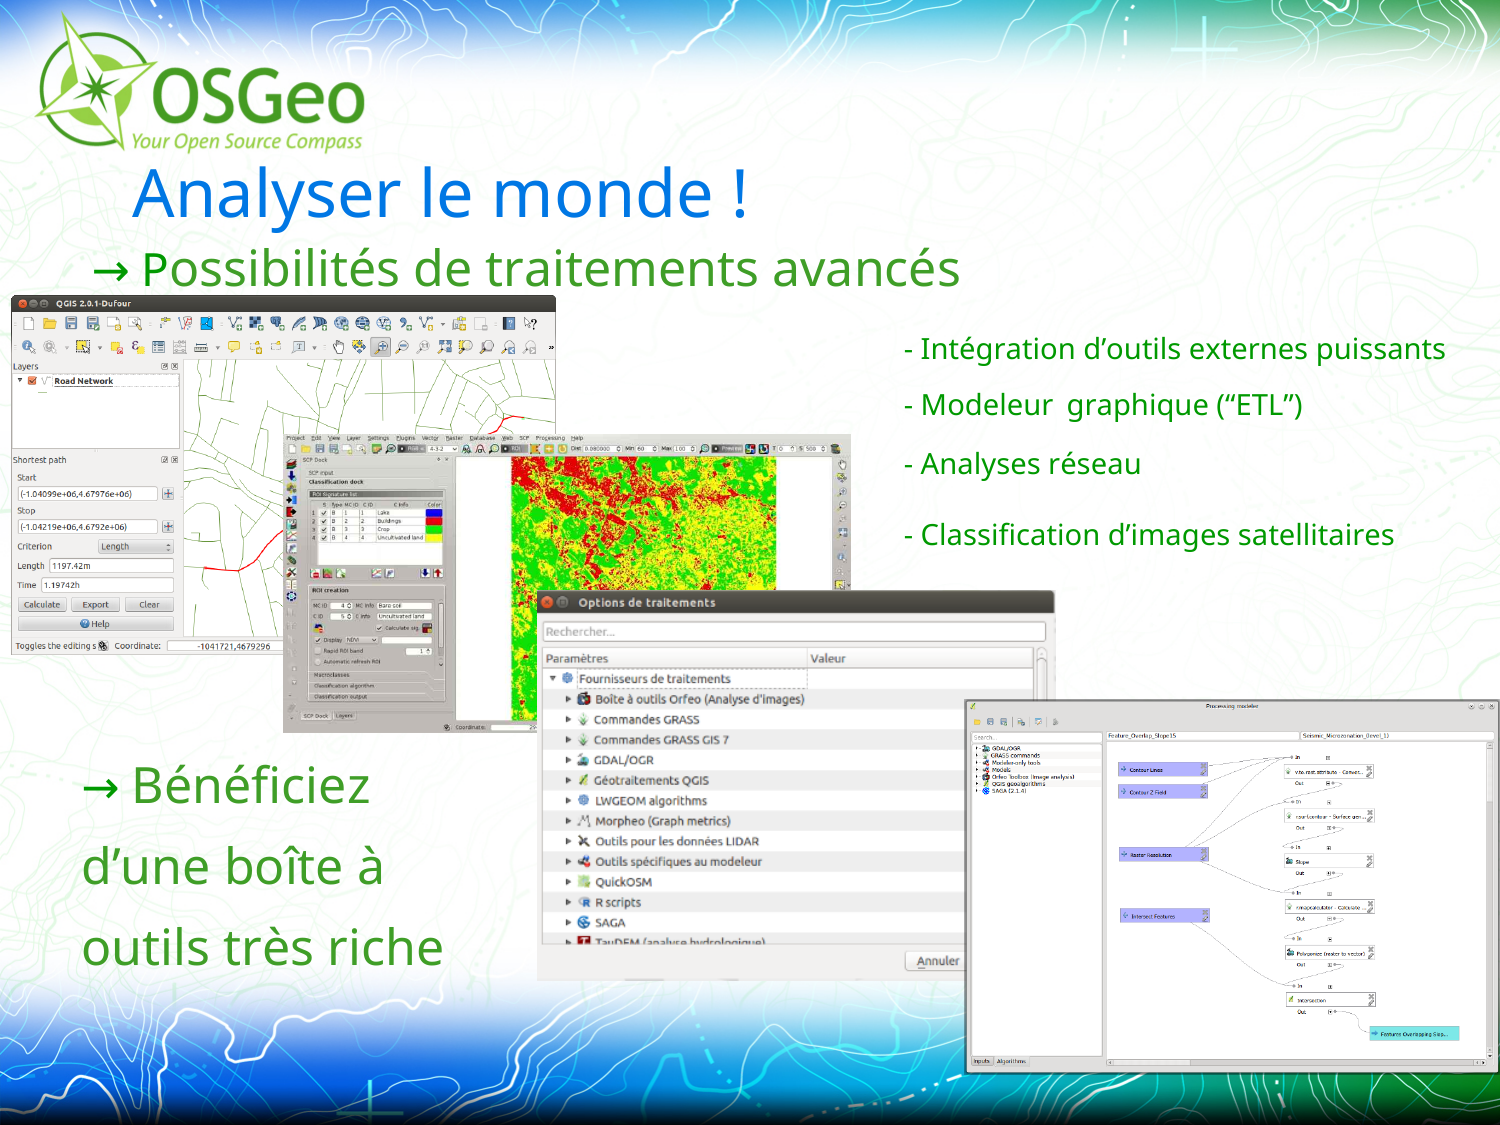

# Analyser le monde !
→ Possibilités de traitements avancés
- Intégration d’outils externes puissants
- Modeleur graphique (“ETL”)
- Analyses réseau
- Classification d’images satellitaires
→ Bénéficiez
d’une boîte à
outils très riche